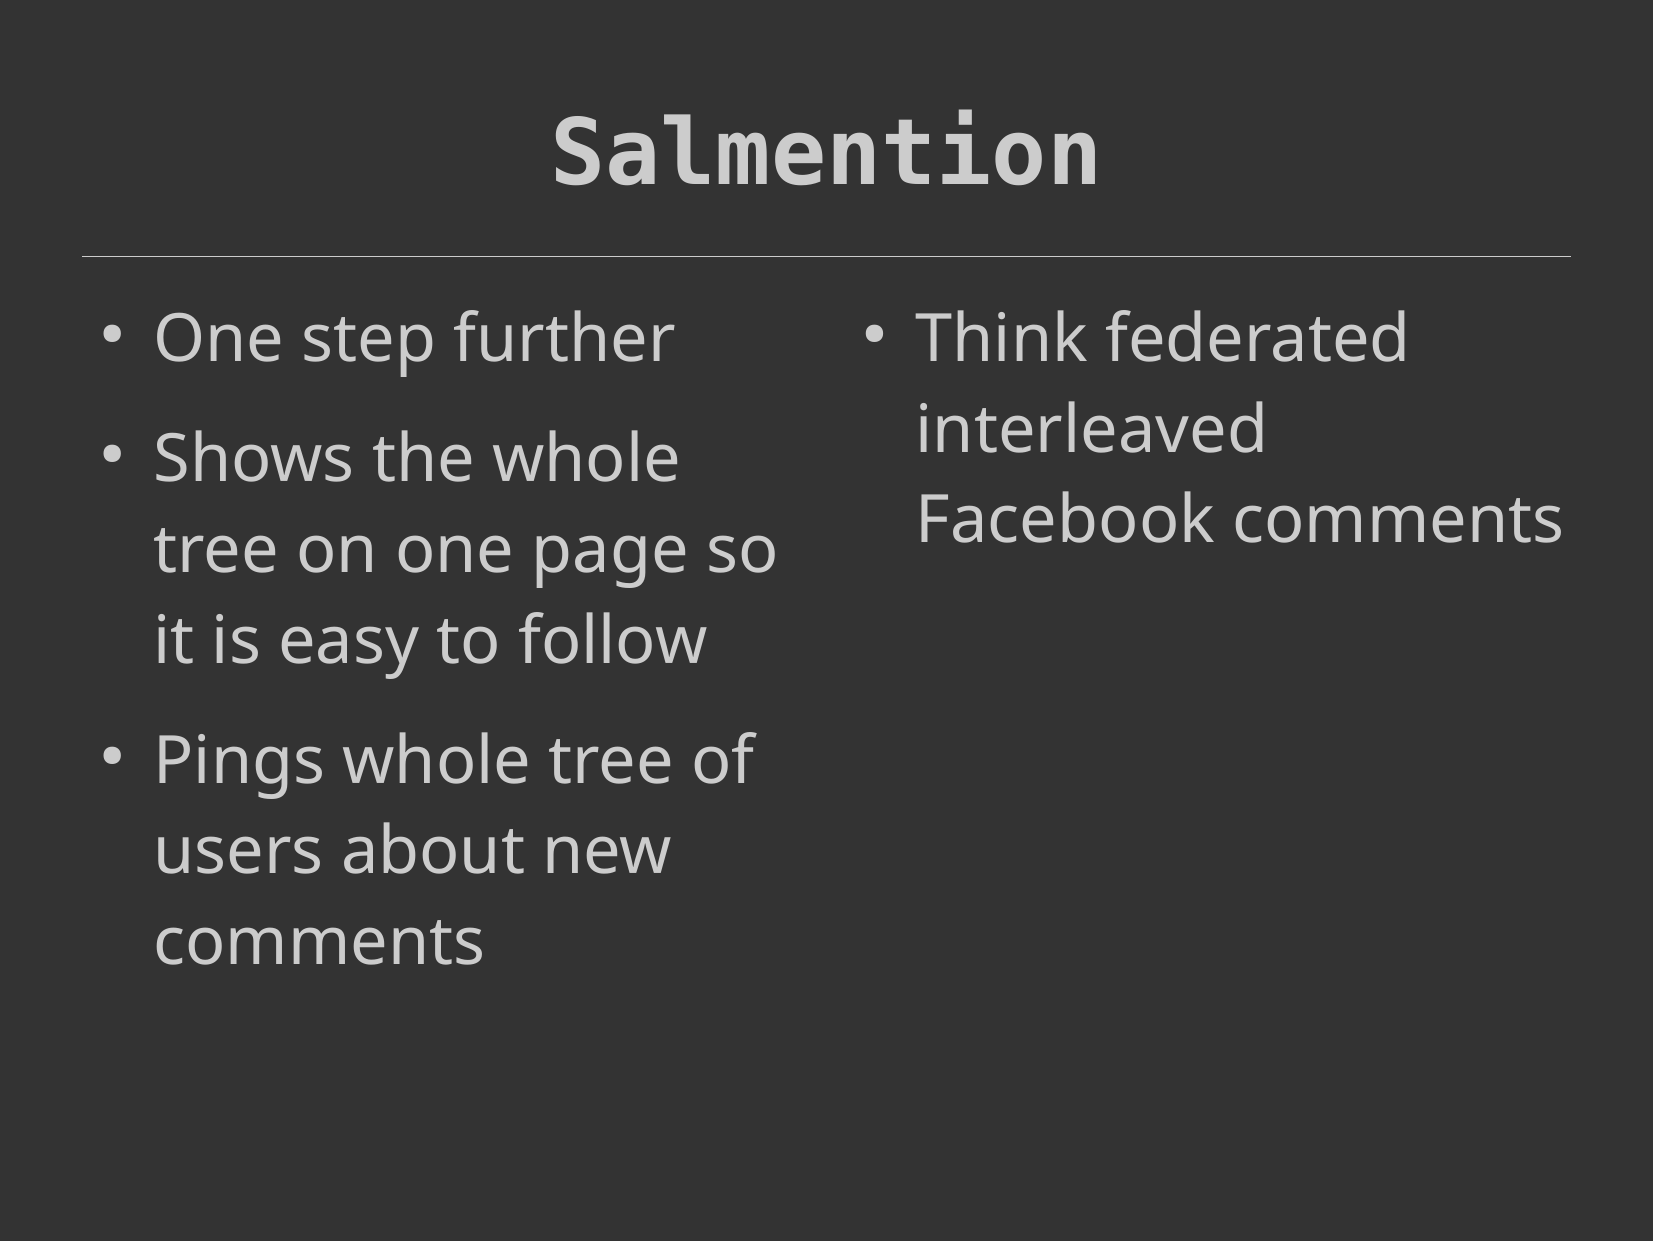

# Salmention
One step further
Shows the whole tree on one page so it is easy to follow
Pings whole tree of users about new comments
Think federated interleaved Facebook comments